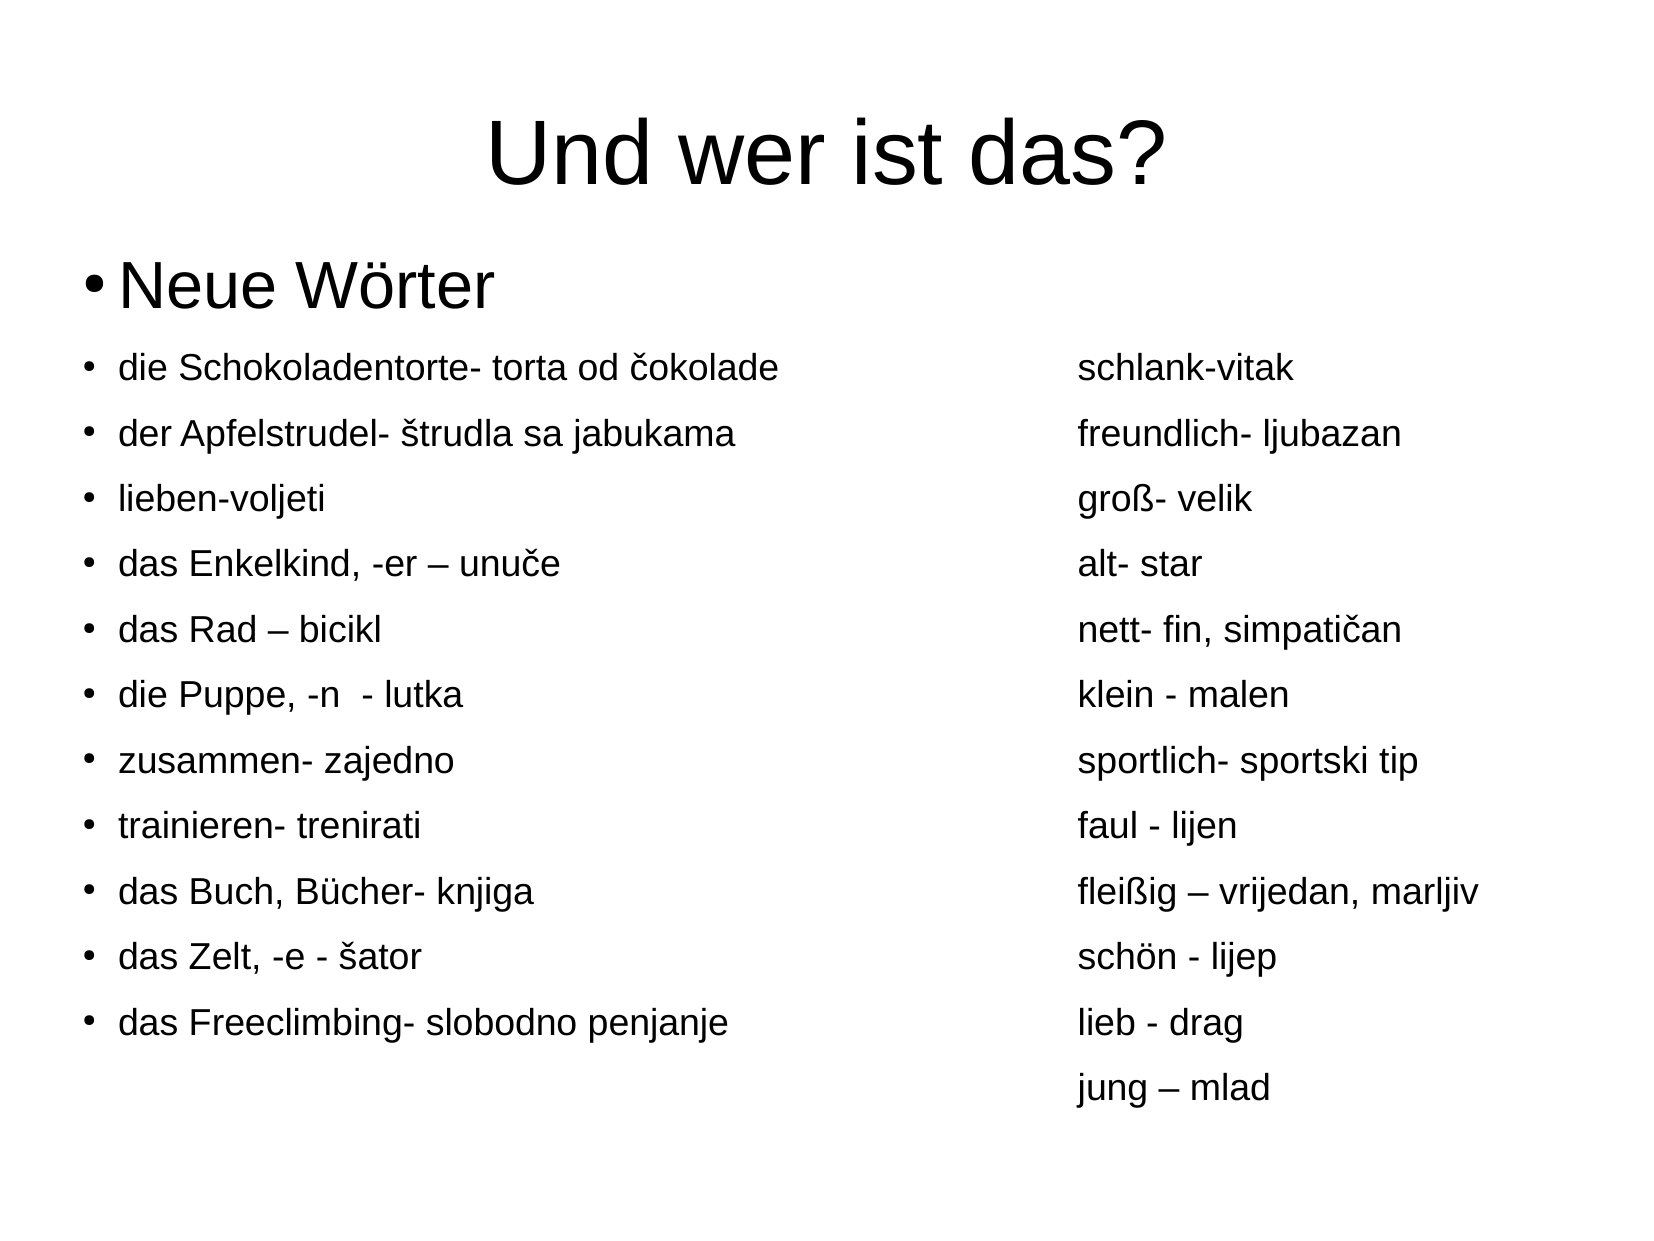

# Und wer ist das?
Neue Wörter
die Schokoladentorte- torta od čokolade					schlank-vitak
der Apfelstrudel- štrudla sa jabukama					freundlich- ljubazan
lieben-voljeti											groß- velik
das Enkelkind, -er – unuče							alt- star
das Rad – bicikl										nett- fin, simpatičan
die Puppe, -n - lutka									klein - malen
zusammen- zajedno									sportlich- sportski tip
trainieren- trenirati									faul - lijen
das Buch, Bücher- knjiga								fleißig – vrijedan, marljiv
das Zelt, -e - šator									schön - lijep
das Freeclimbing- slobodno penjanje					lieb - drag
 									jung – mlad